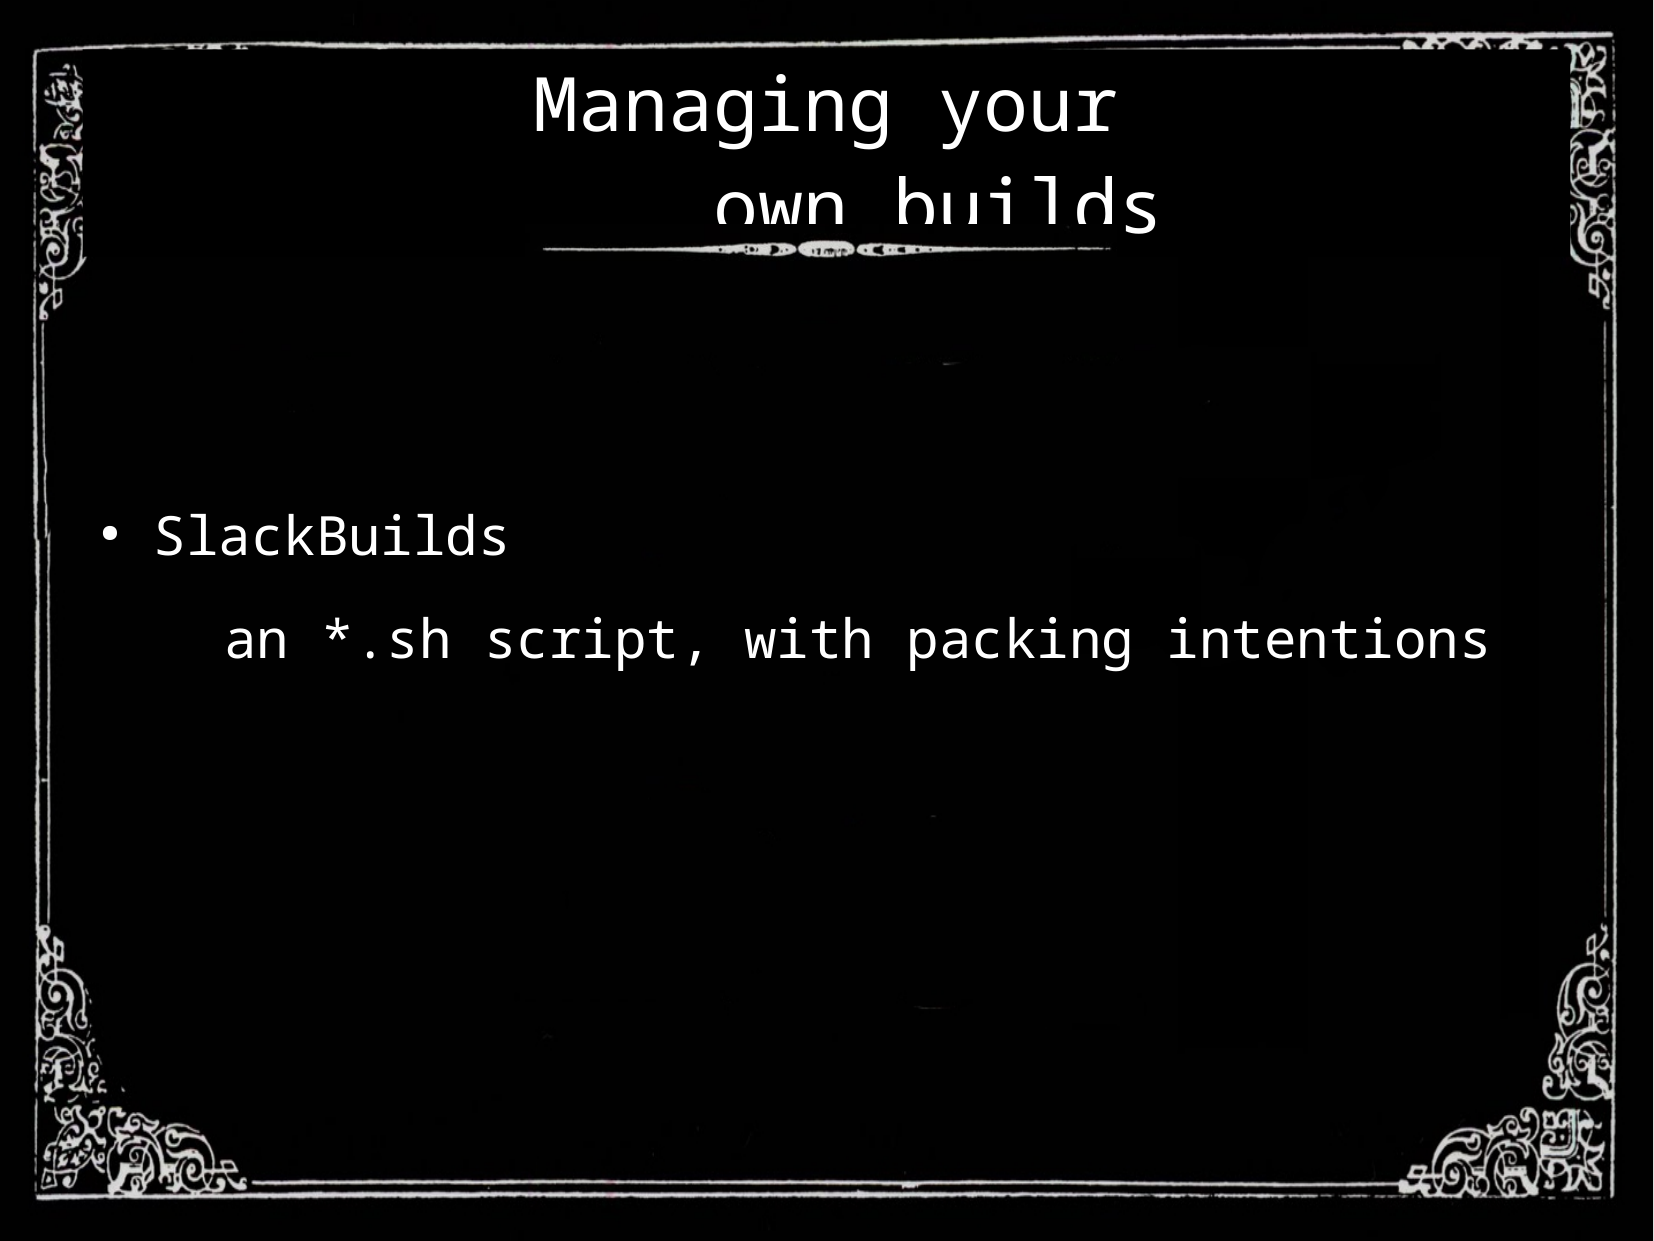

Managing your
			own builds
# SlackBuilds
an *.sh script, with packing intentions